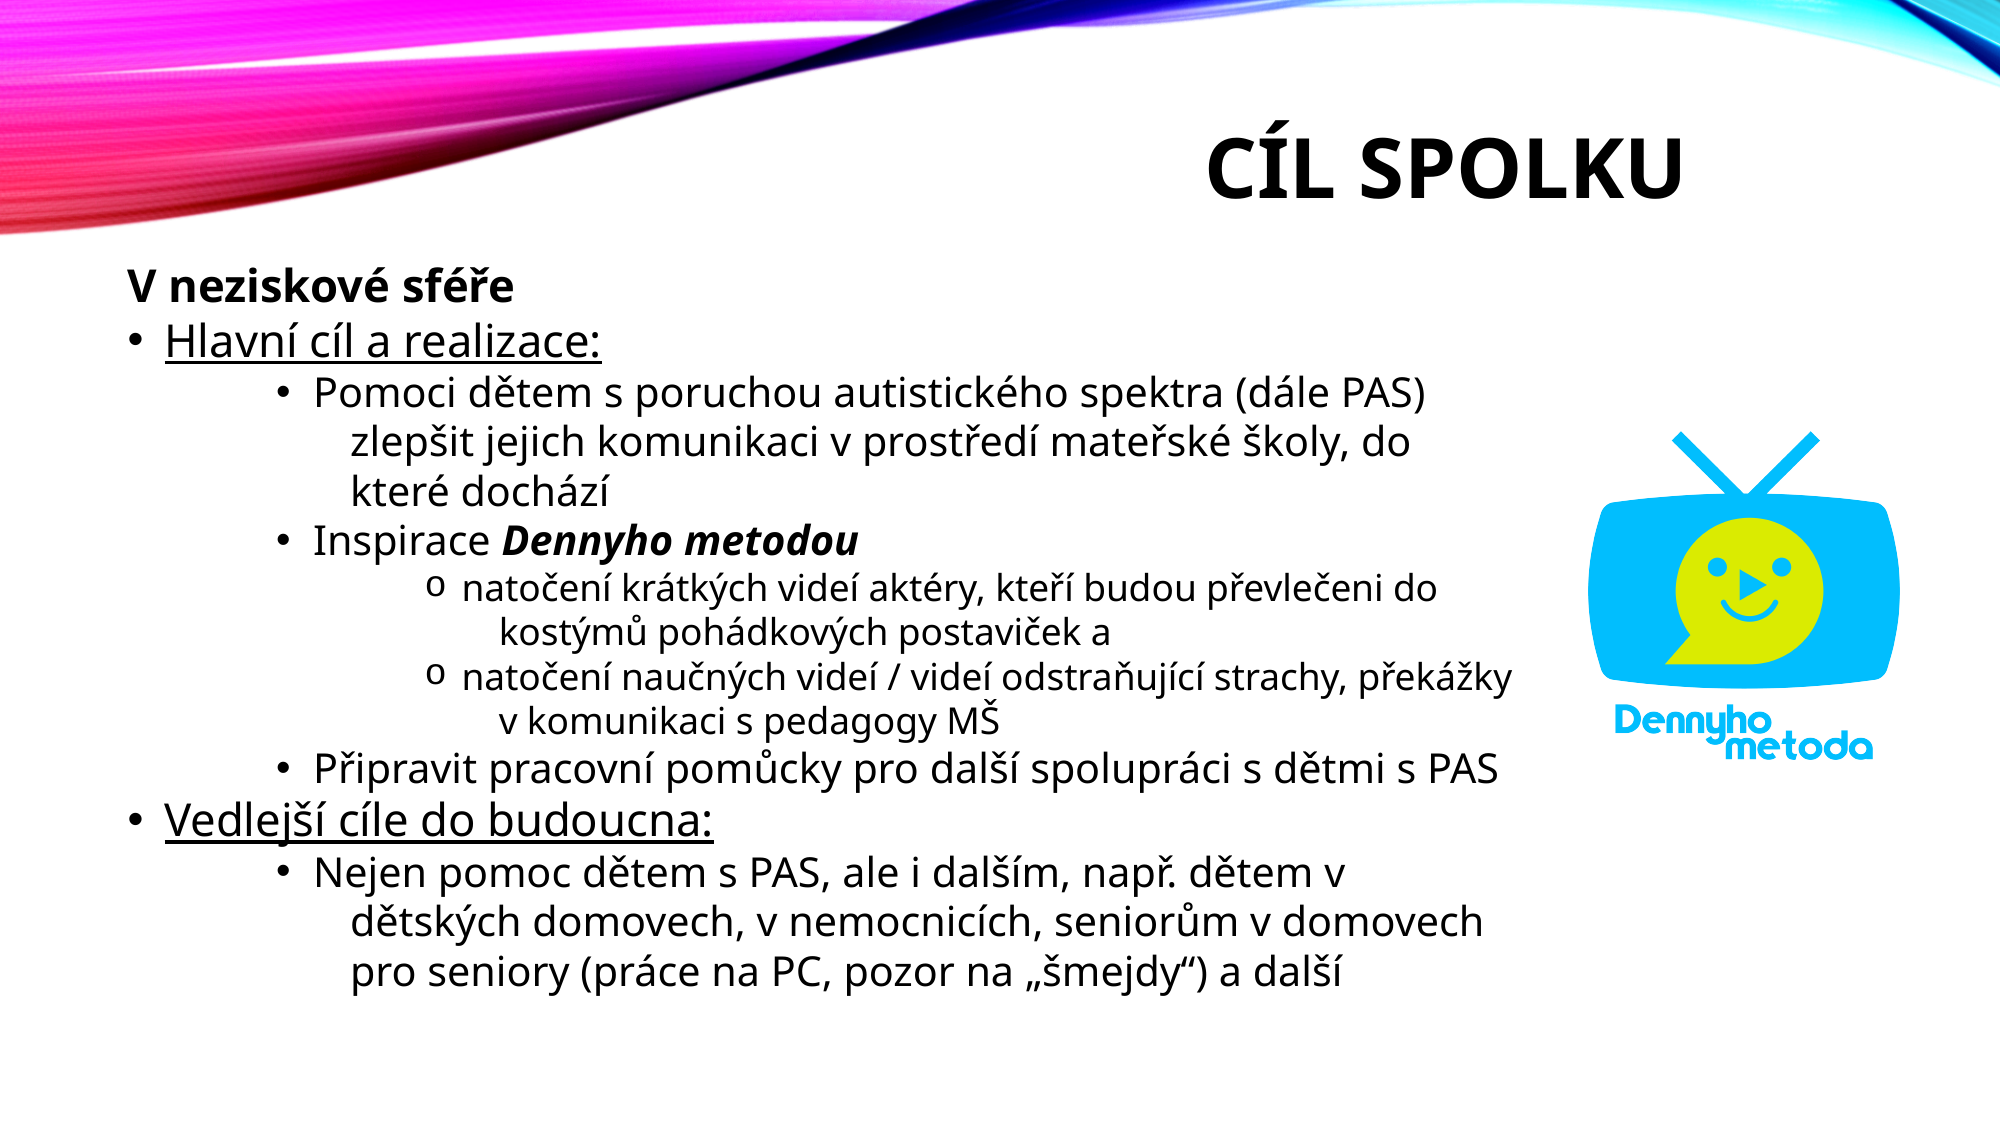

# CÍL spolku
V neziskové sféře
Hlavní cíl a realizace:
Pomoci dětem s poruchou autistického spektra (dále PAS) zlepšit jejich komunikaci v prostředí mateřské školy, do které dochází
Inspirace Dennyho metodou
natočení krátkých videí aktéry, kteří budou převlečeni do kostýmů pohádkových postaviček a
natočení naučných videí / videí odstraňující strachy, překážky v komunikaci s pedagogy MŠ
Připravit pracovní pomůcky pro další spolupráci s dětmi s PAS
Vedlejší cíle do budoucna:
Nejen pomoc dětem s PAS, ale i dalším, např. dětem v dětských domovech, v nemocnicích, seniorům v domovech pro seniory (práce na PC, pozor na „šmejdy“) a další